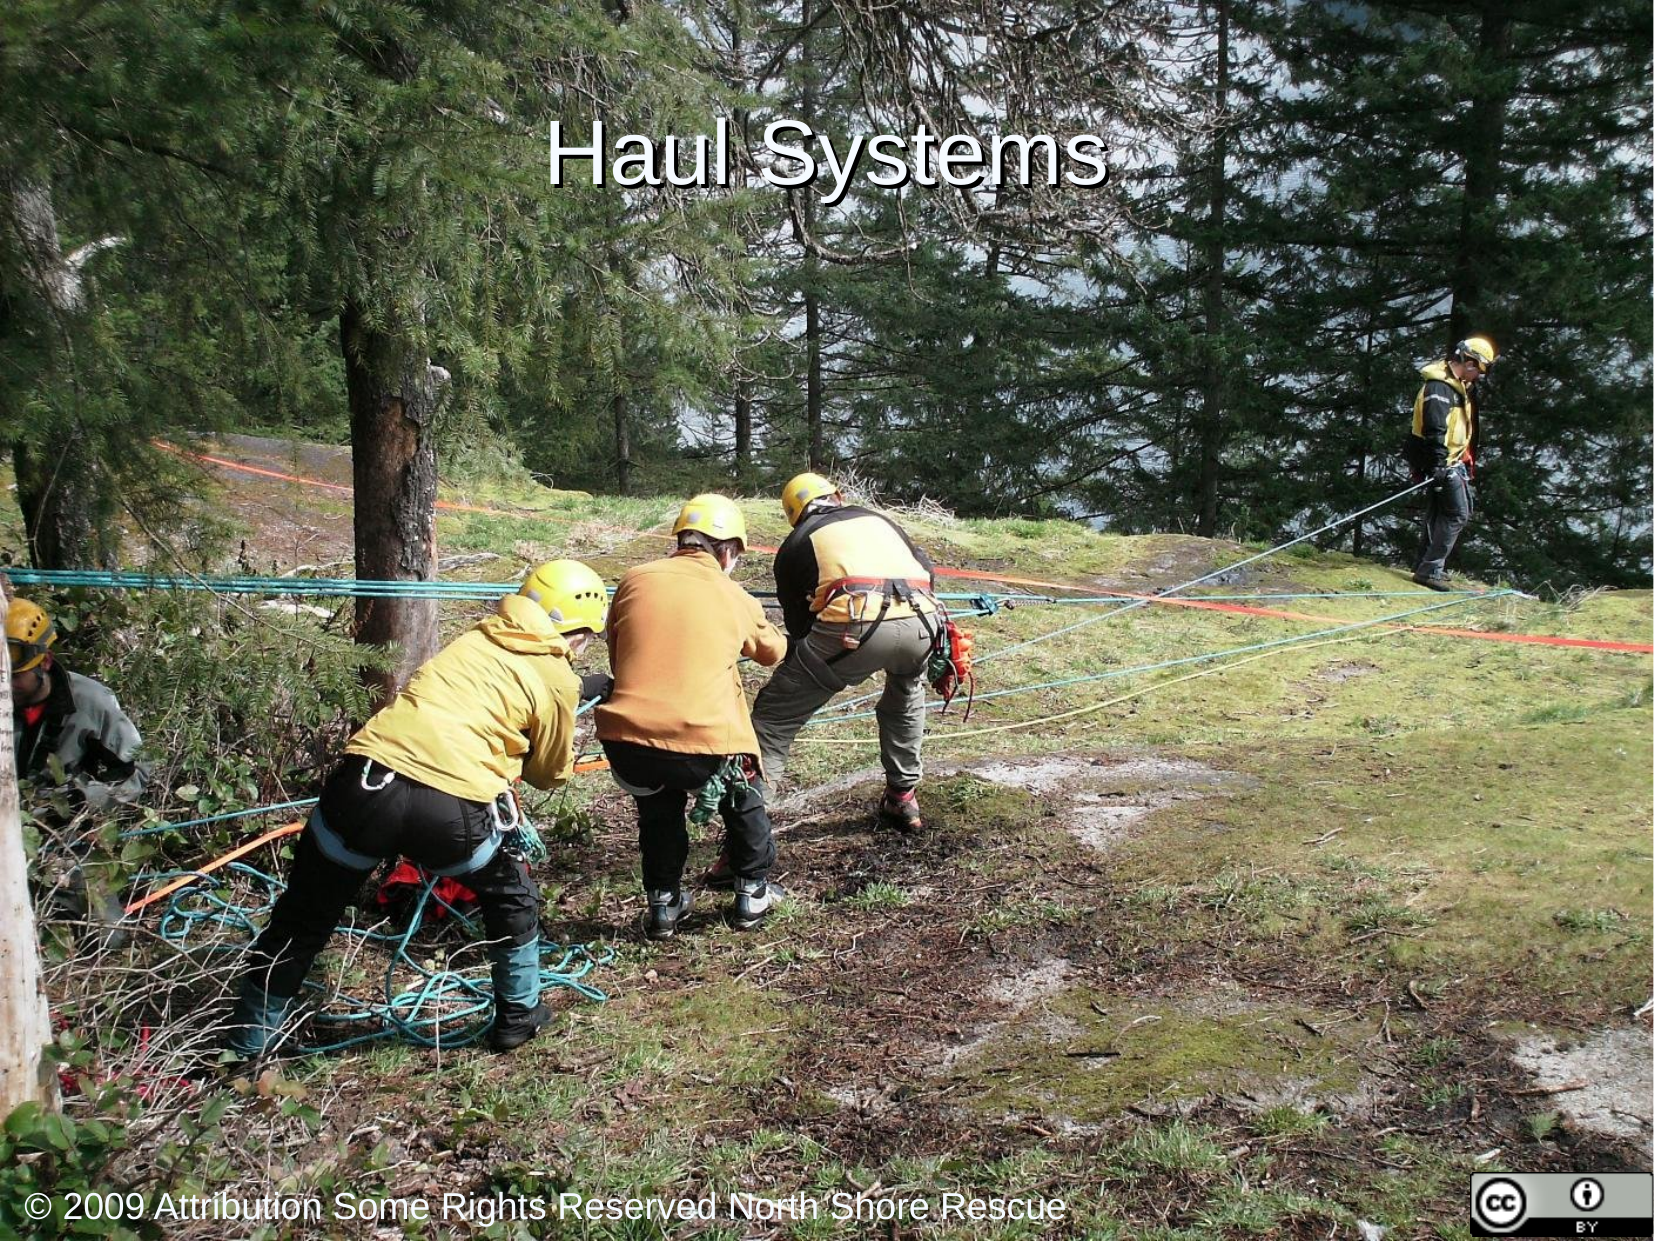

# Haul Systems
 © 2009 Attribution Some Rights Reserved North Shore Rescue